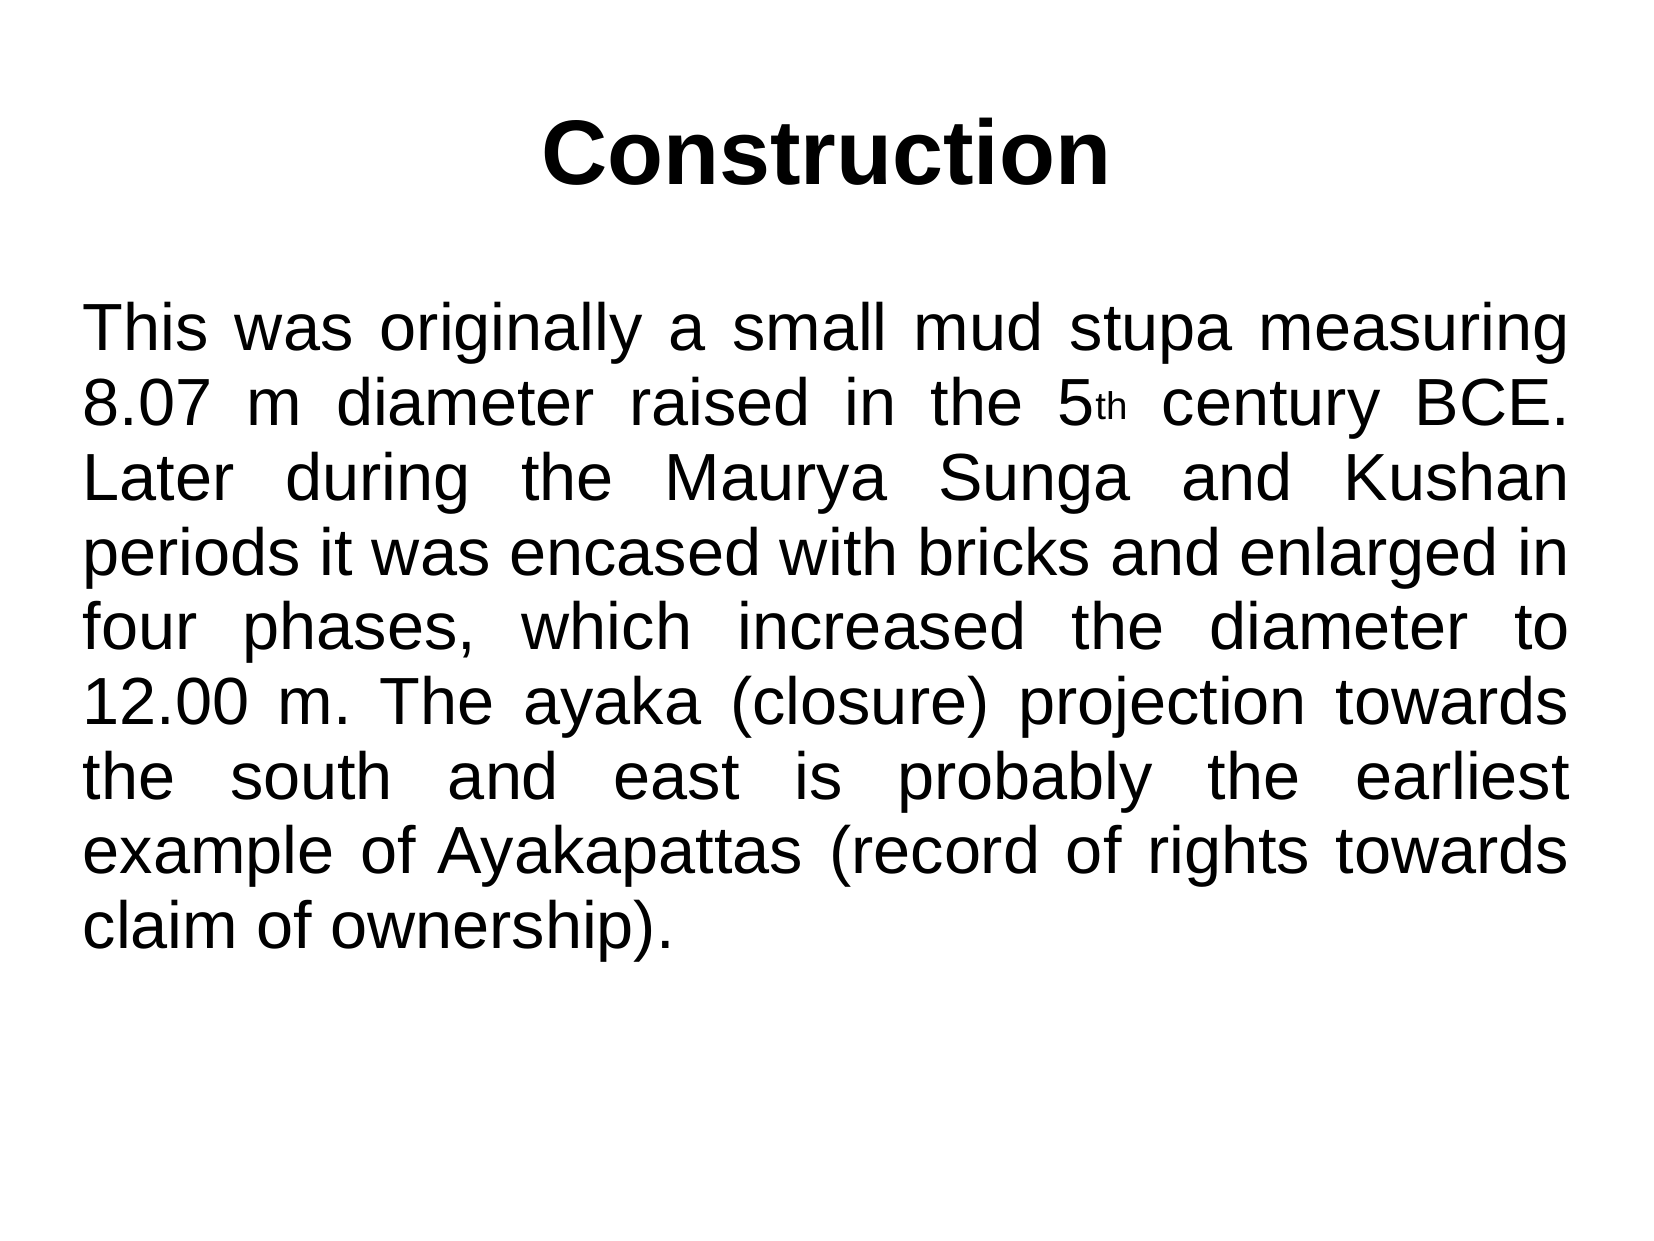

# Construction
This was originally a small mud stupa measuring 8.07 m diameter raised in the 5th century BCE. Later during the Maurya Sunga and Kushan periods it was encased with bricks and enlarged in four phases, which increased the diameter to 12.00 m. The ayaka (closure) projection towards the south and east is probably the earliest example of Ayakapattas (record of rights towards claim of ownership).